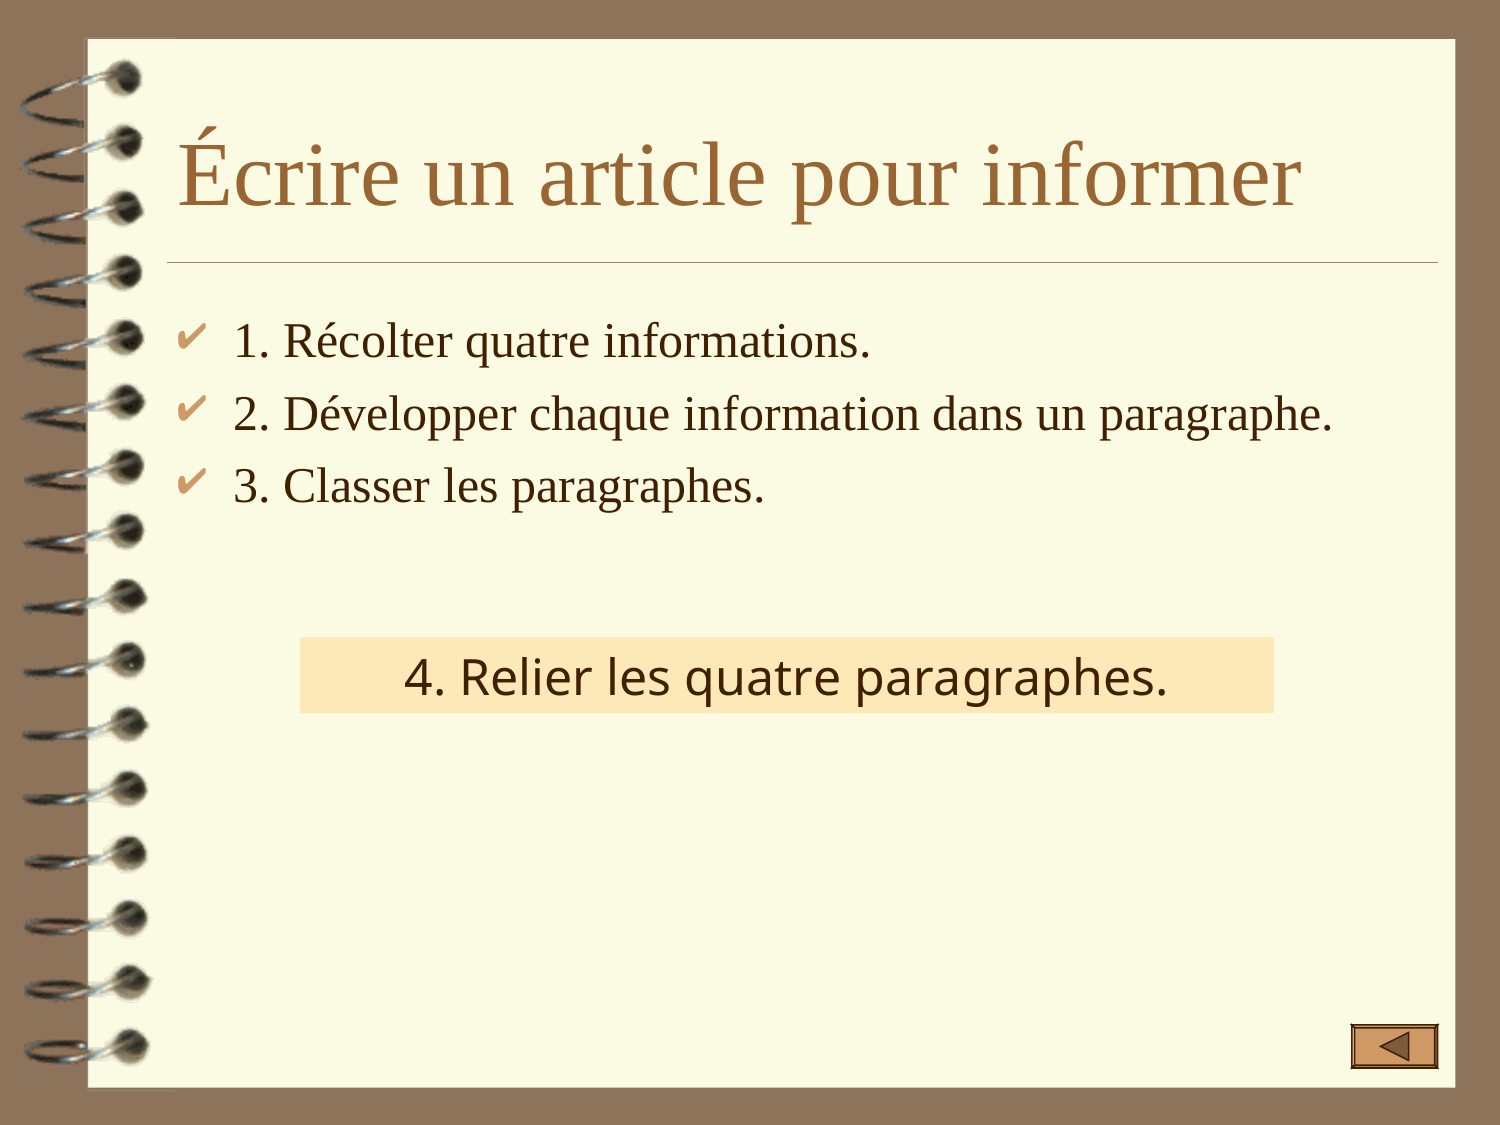

# Écrire un article pour informer
1. Récolter quatre informations.
2. Développer chaque information dans un paragraphe.
3. Classer les paragraphes.
4. Relier les quatre paragraphes.